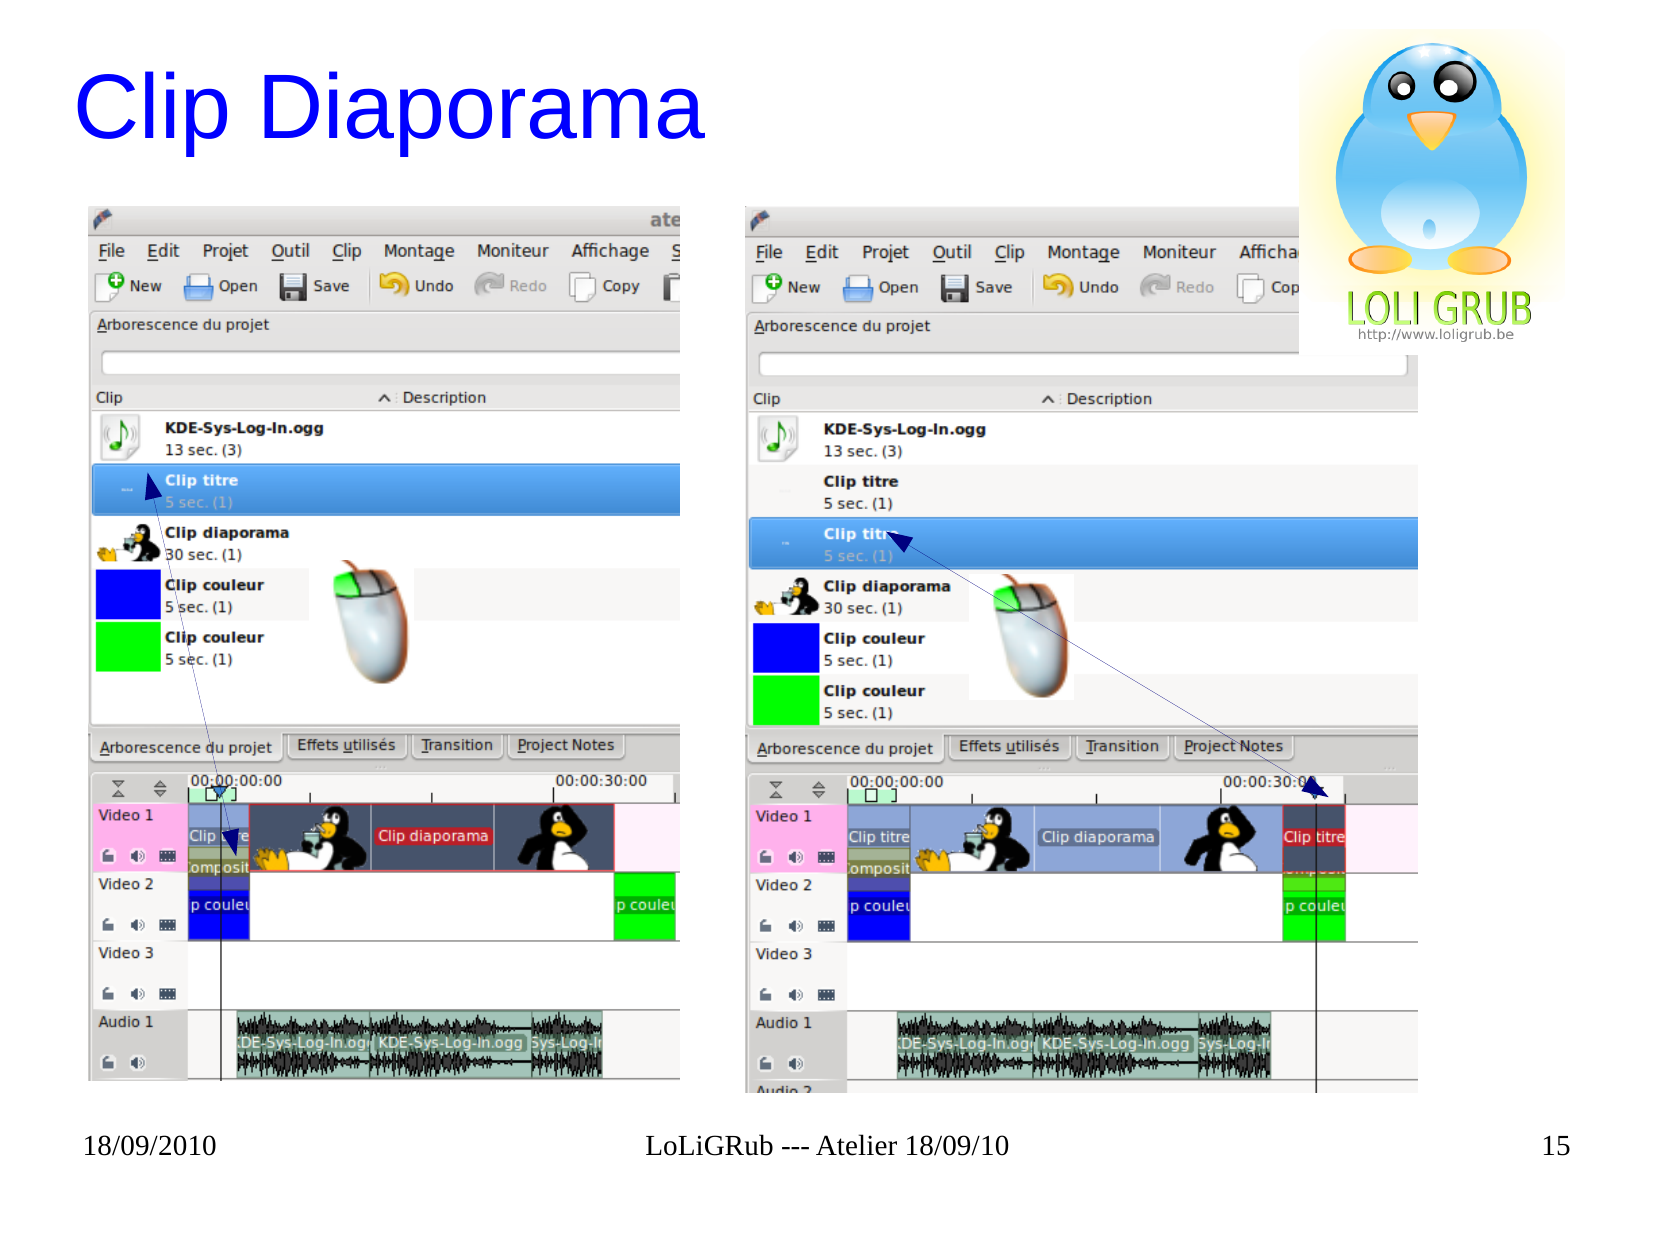

Clip Diaporama
18/09/2010
LoLiGRub --- Atelier 18/09/10
15